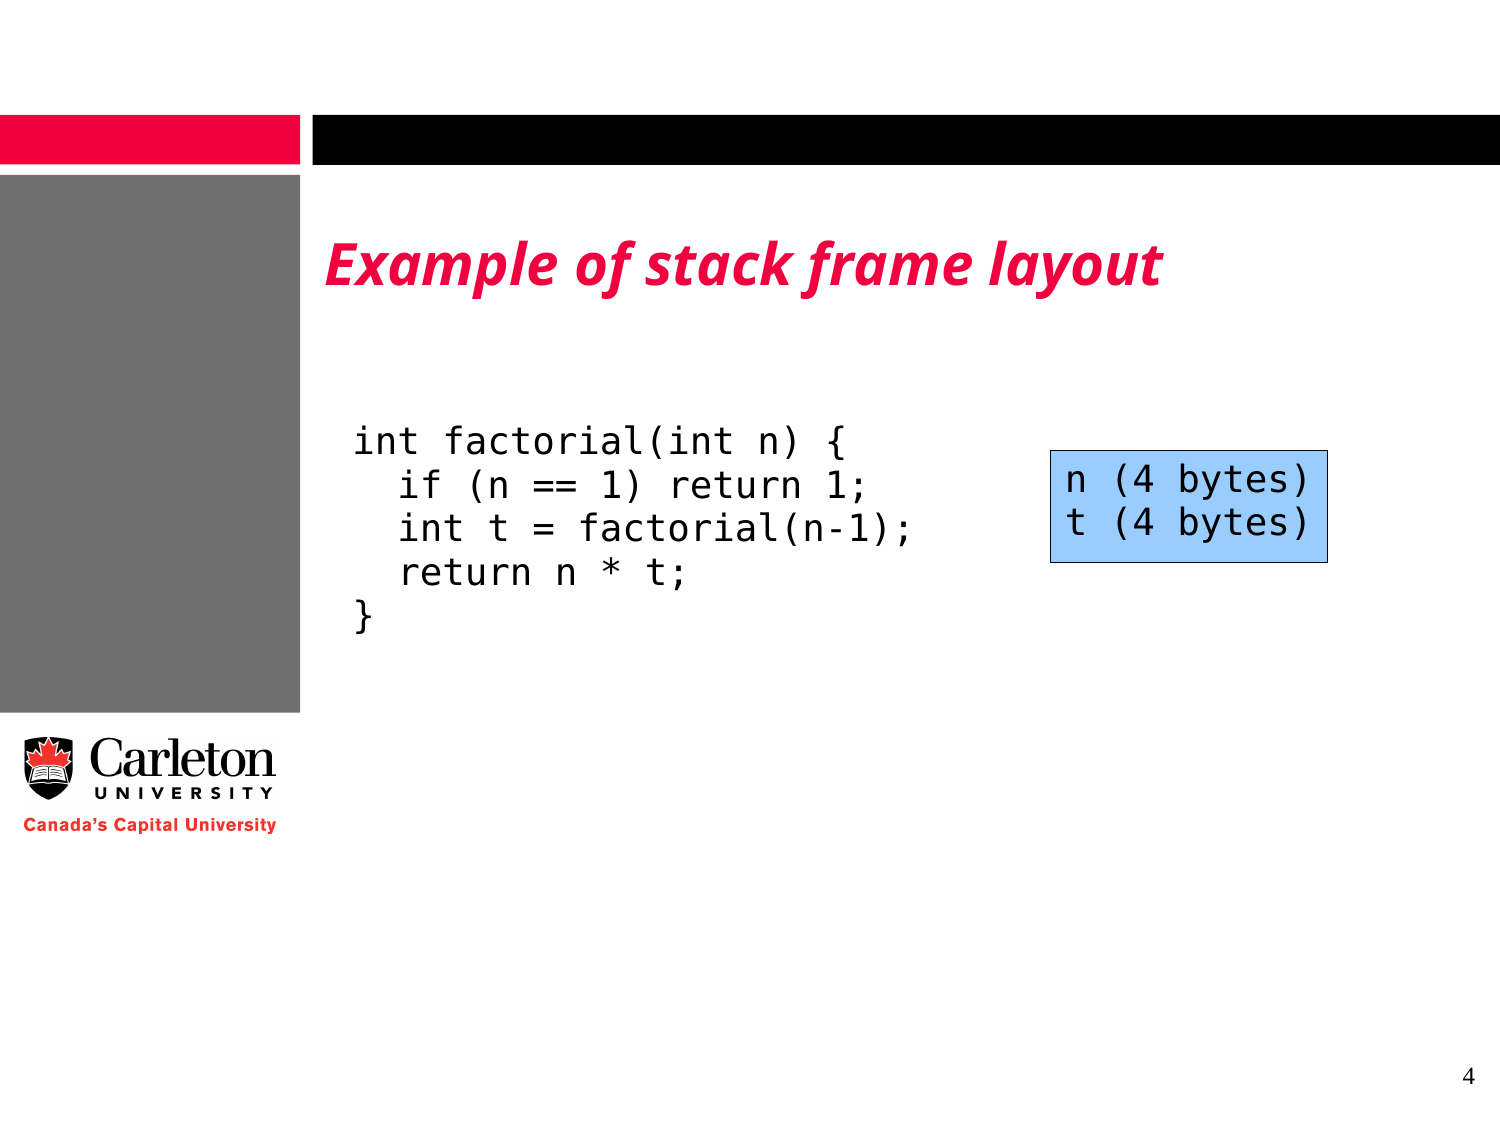

# Example of stack frame layout
int factorial(int n) {
 if (n == 1) return 1;
 int t = factorial(n-1);
 return n * t;
}
n (4 bytes)
t (4 bytes)
4